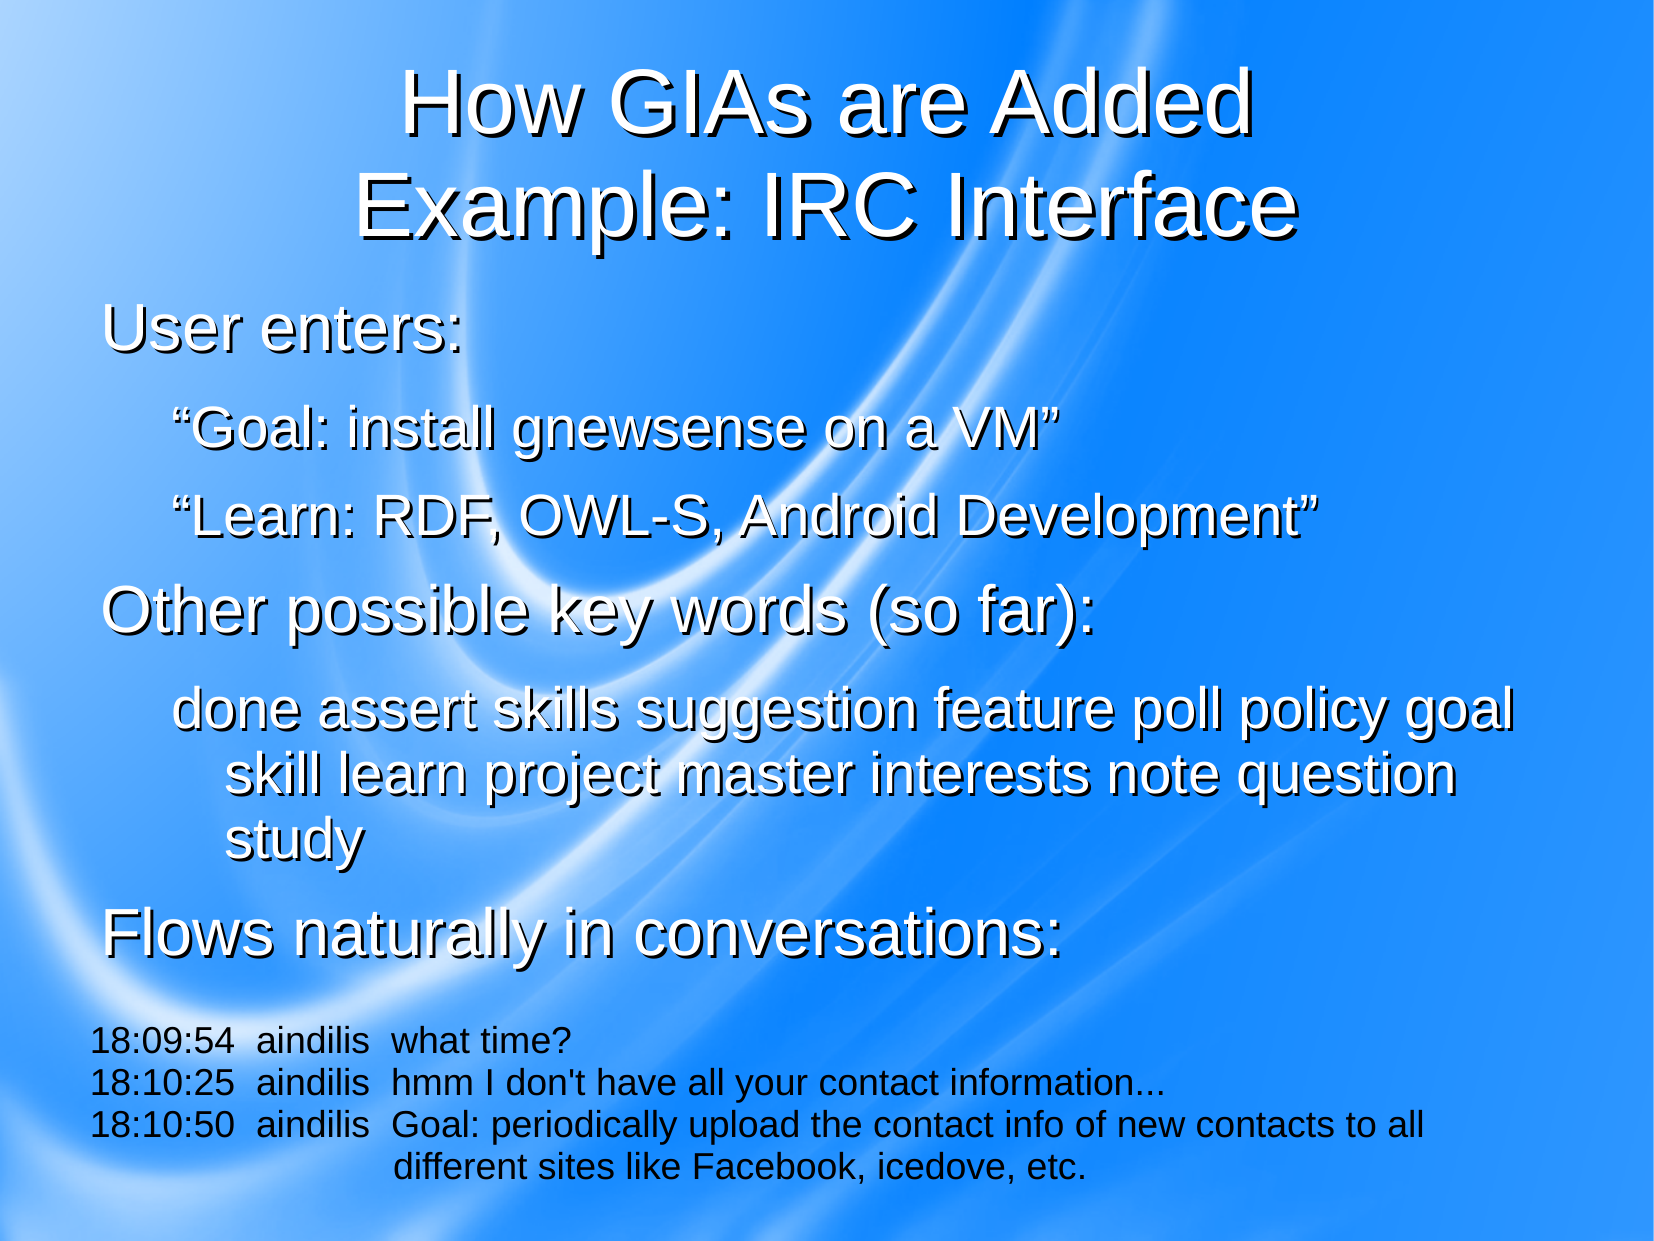

# How GIAs are Added Example: IRC Interface
User enters:
“Goal: install gnewsense on a VM”
“Learn: RDF, OWL-S, Android Development”
Other possible key words (so far):
done assert skills suggestion feature poll policy goal skill learn project master interests note question study
Flows naturally in conversations:
18:09:54 aindilis what time?
18:10:25 aindilis hmm I don't have all your contact information...
18:10:50 aindilis Goal: periodically upload the contact info of new contacts to all different sites like Facebook, icedove, etc.